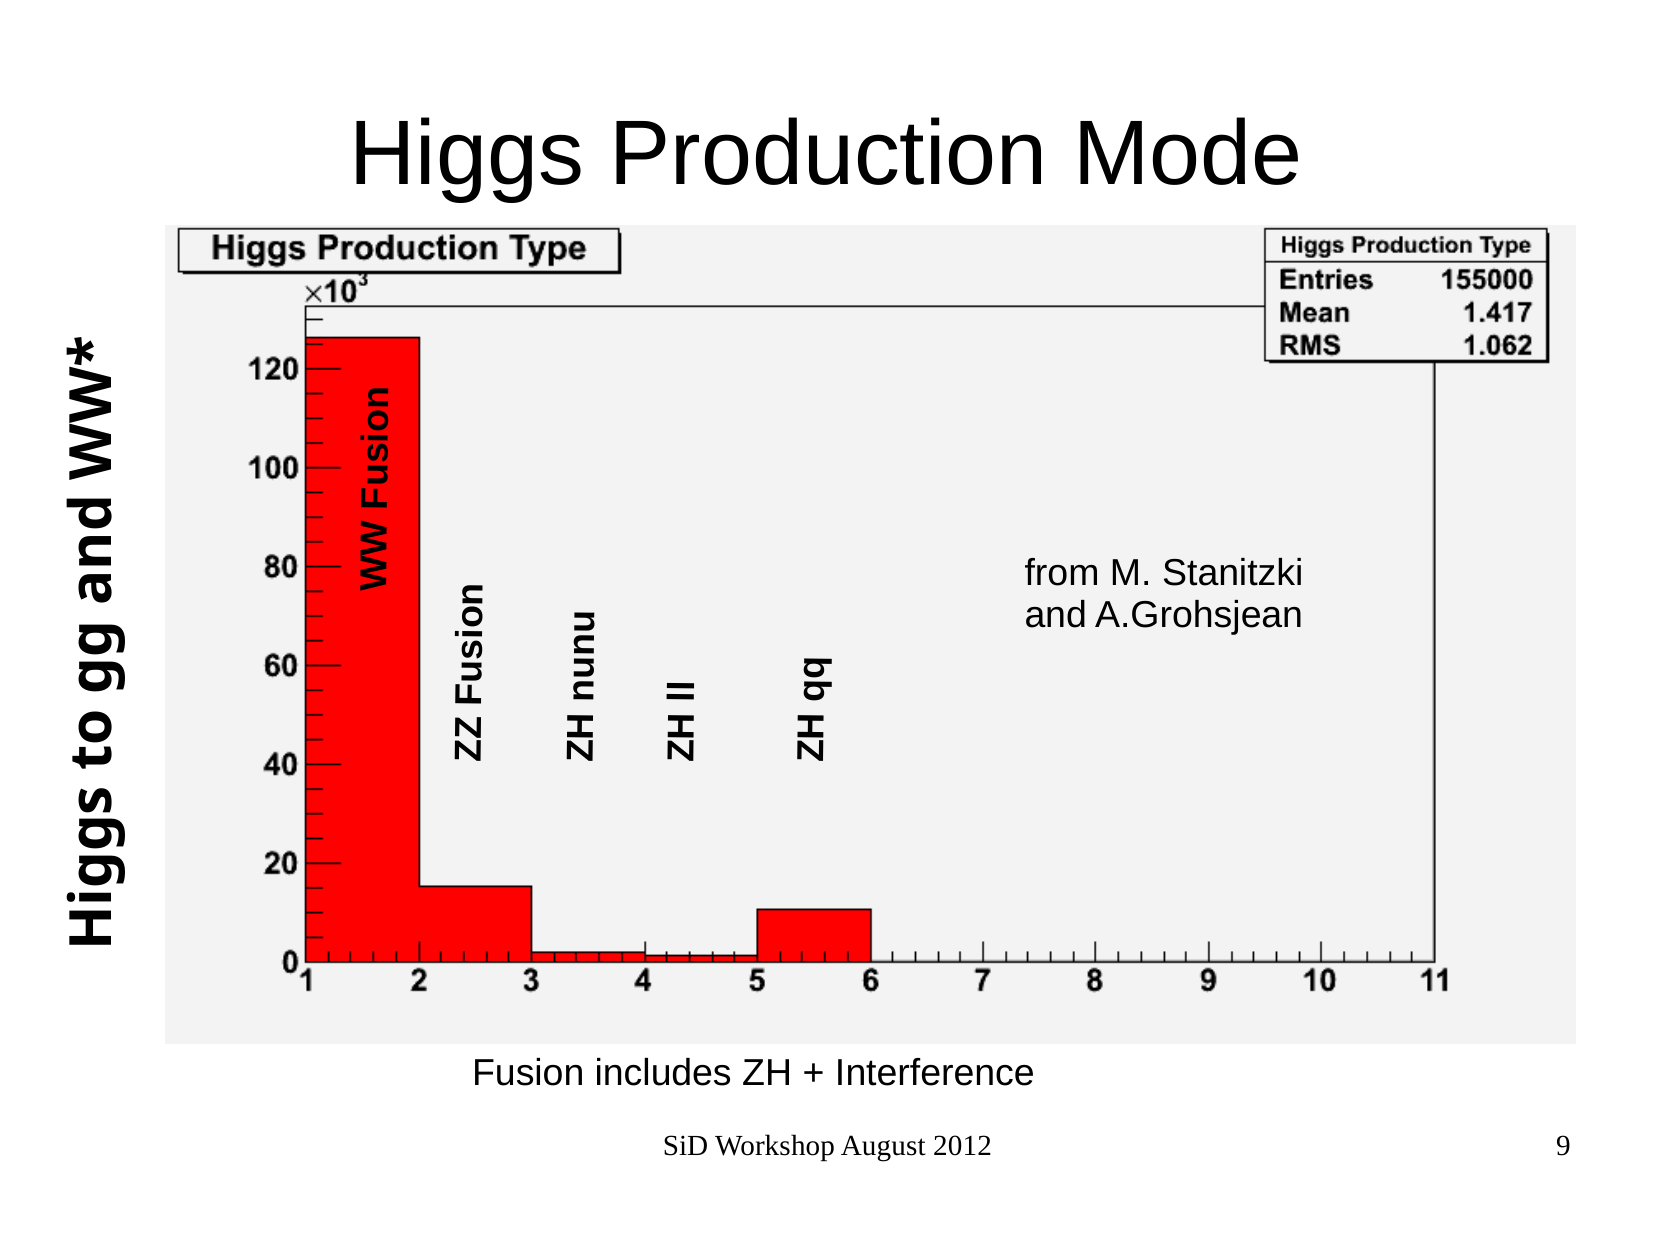

# Higgs Production Mode
WW Fusion
from M. Stanitzki
and A.Grohsjean
Higgs to gg and WW*
ZZ Fusion
ZH nunu
ZH qq
ZH ll
Fusion includes ZH + Interference
SiD Workshop August 2012
9